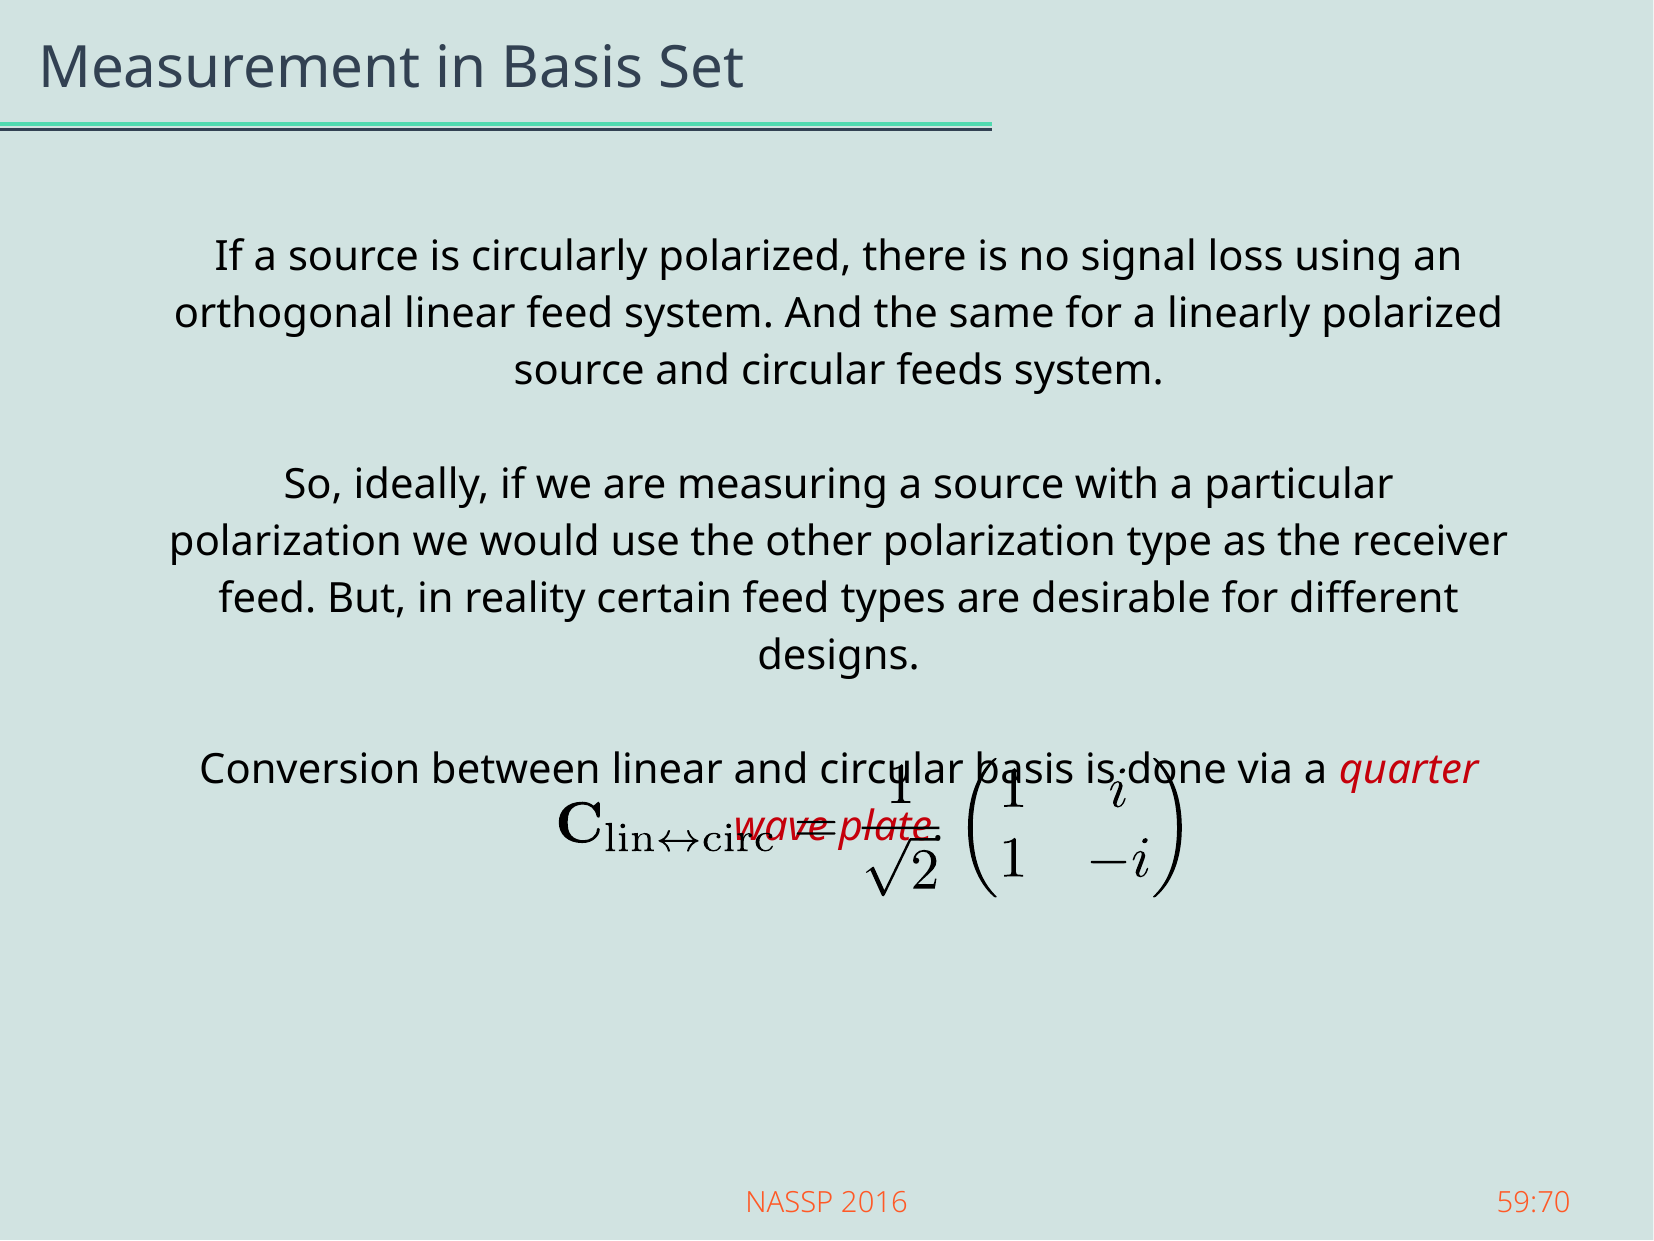

Measurement in Basis Set
If a source is circularly polarized, there is no signal loss using an orthogonal linear feed system. And the same for a linearly polarized source and circular feeds system.
So, ideally, if we are measuring a source with a particular polarization we would use the other polarization type as the receiver feed. But, in reality certain feed types are desirable for different designs.
Conversion between linear and circular basis is done via a quarter wave plate.
NASSP 2016
59